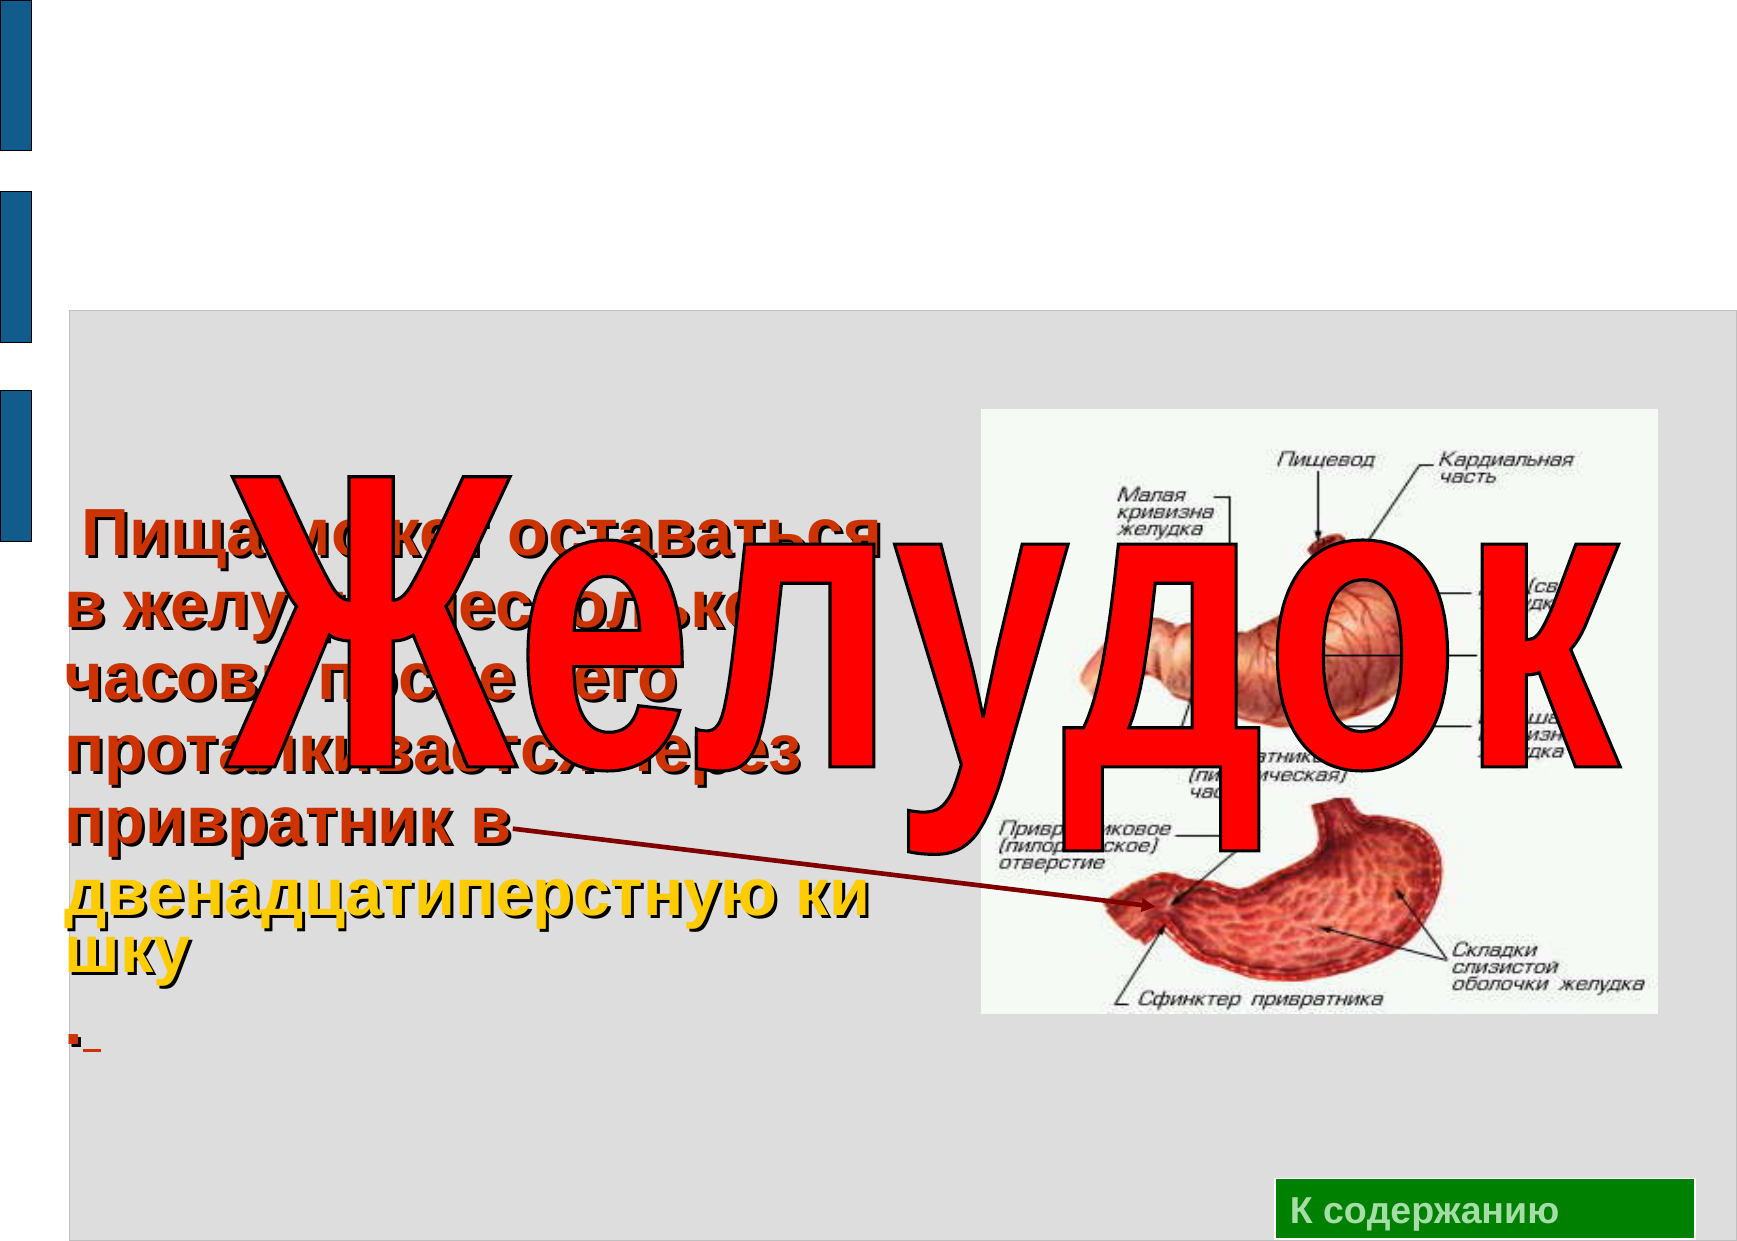

Желудок
 Пища может оставаться в желудке несколько часов; после чего проталкивается через привратник в двенадцатиперстную кишку.
К содержанию